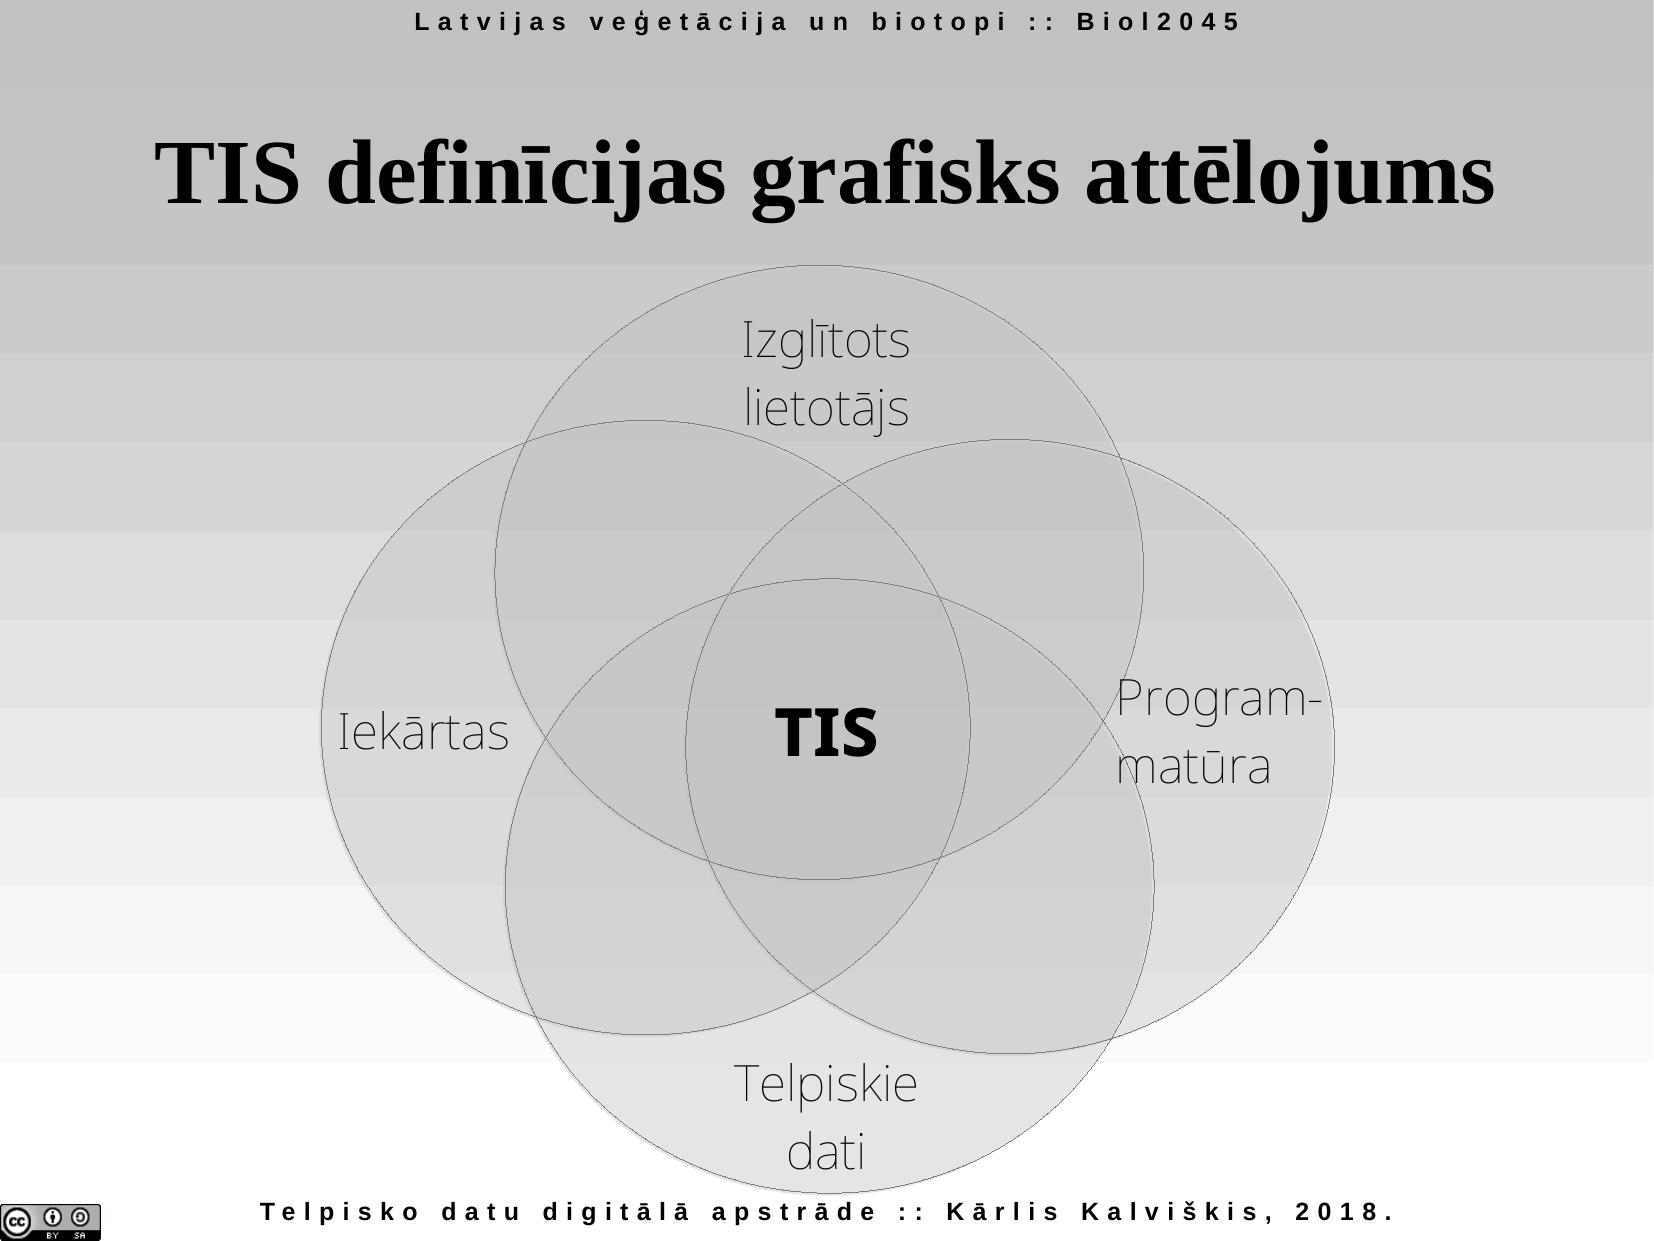

# TIS definīcijas grafisks attēlojums
Izglītots
lietotājs
Program-
matūra
TIS
Iekārtas
Telpiskie
dati